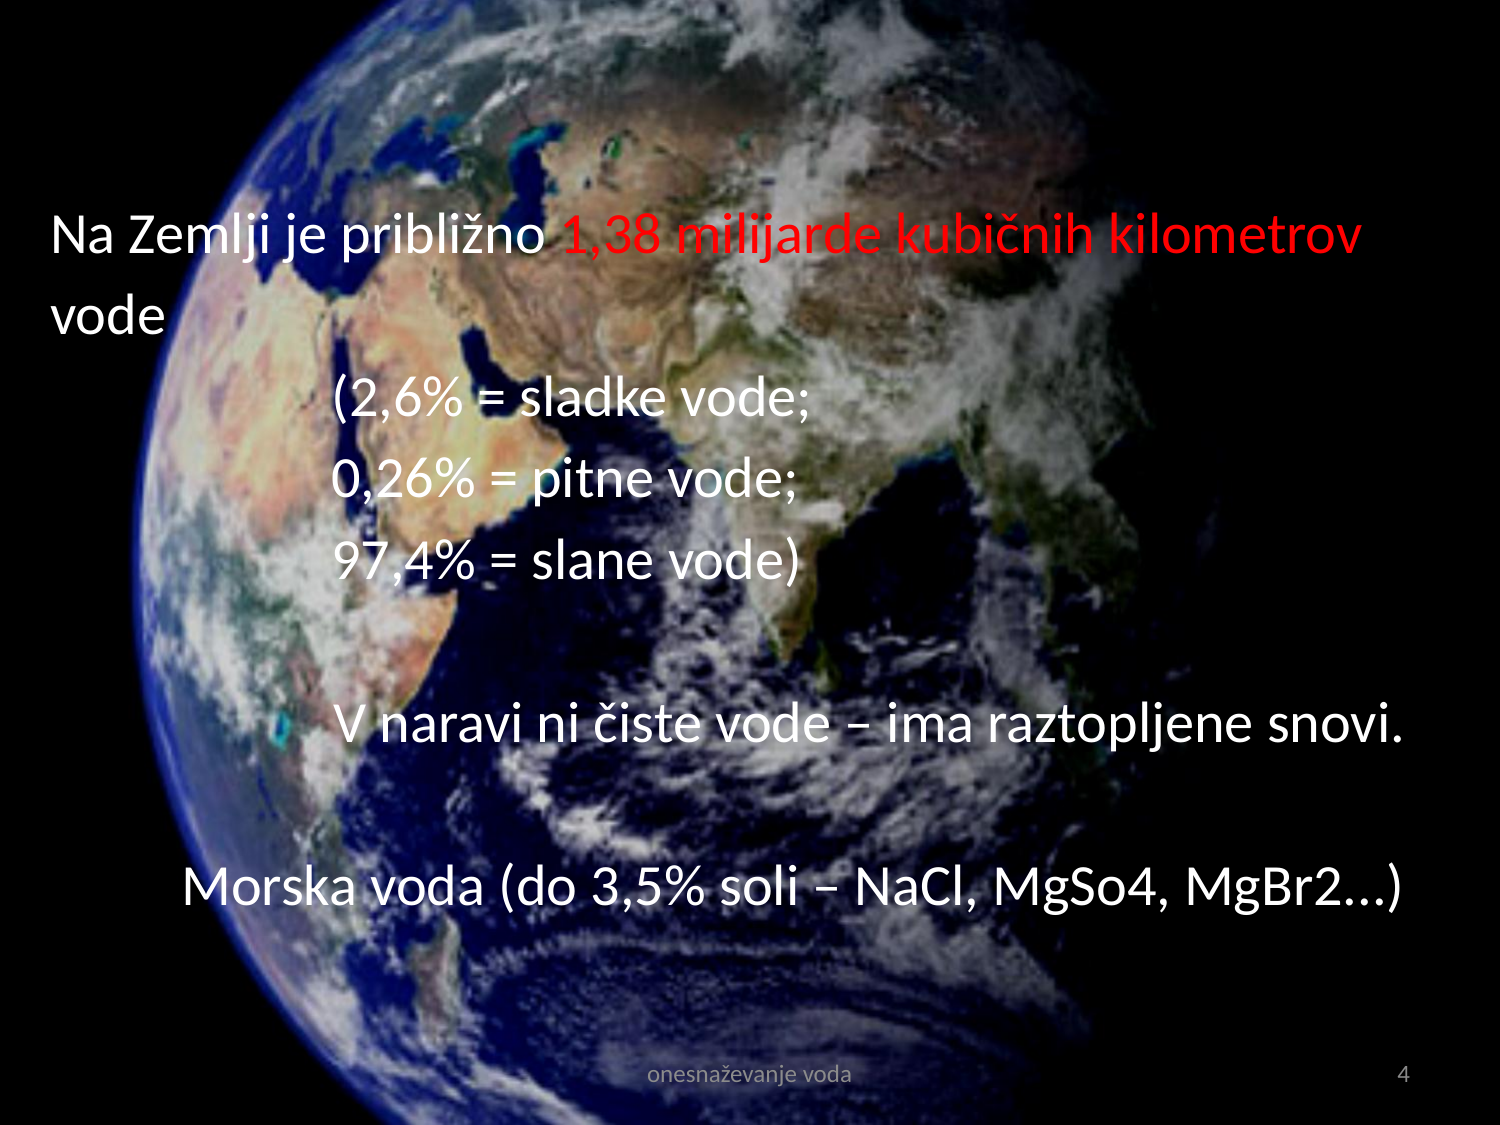

# Na Zemlji je približno 1,38 milijarde kubičnih kilometrov
vode
				(2,6% = sladke vode;
				0,26% = pitne vode;
				97,4% = slane vode)
V naravi ni čiste vode – ima raztopljene snovi.
Morska voda (do 3,5% soli – NaCl, MgSo4, MgBr2...)
onesnaževanje voda